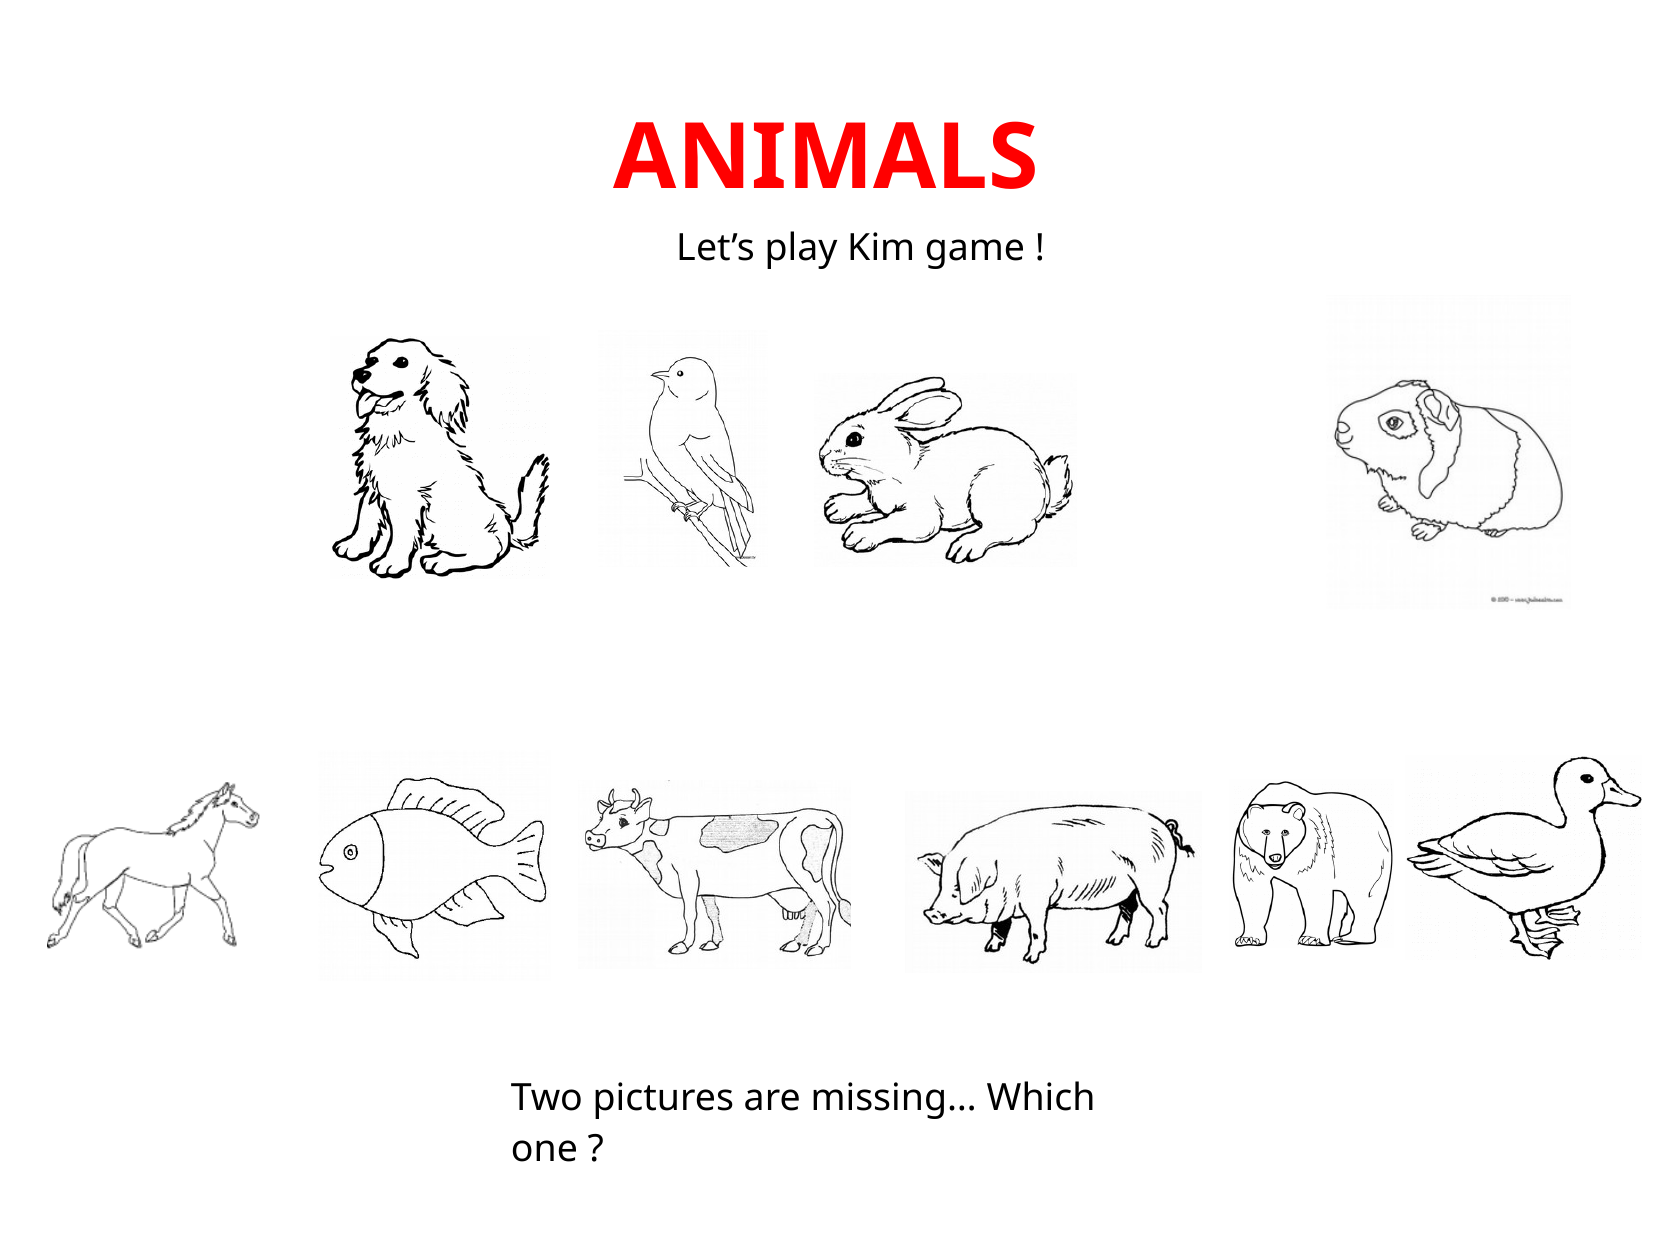

# ANIMALS
Let’s play Kim game !
Two pictures are missing… Which one ?